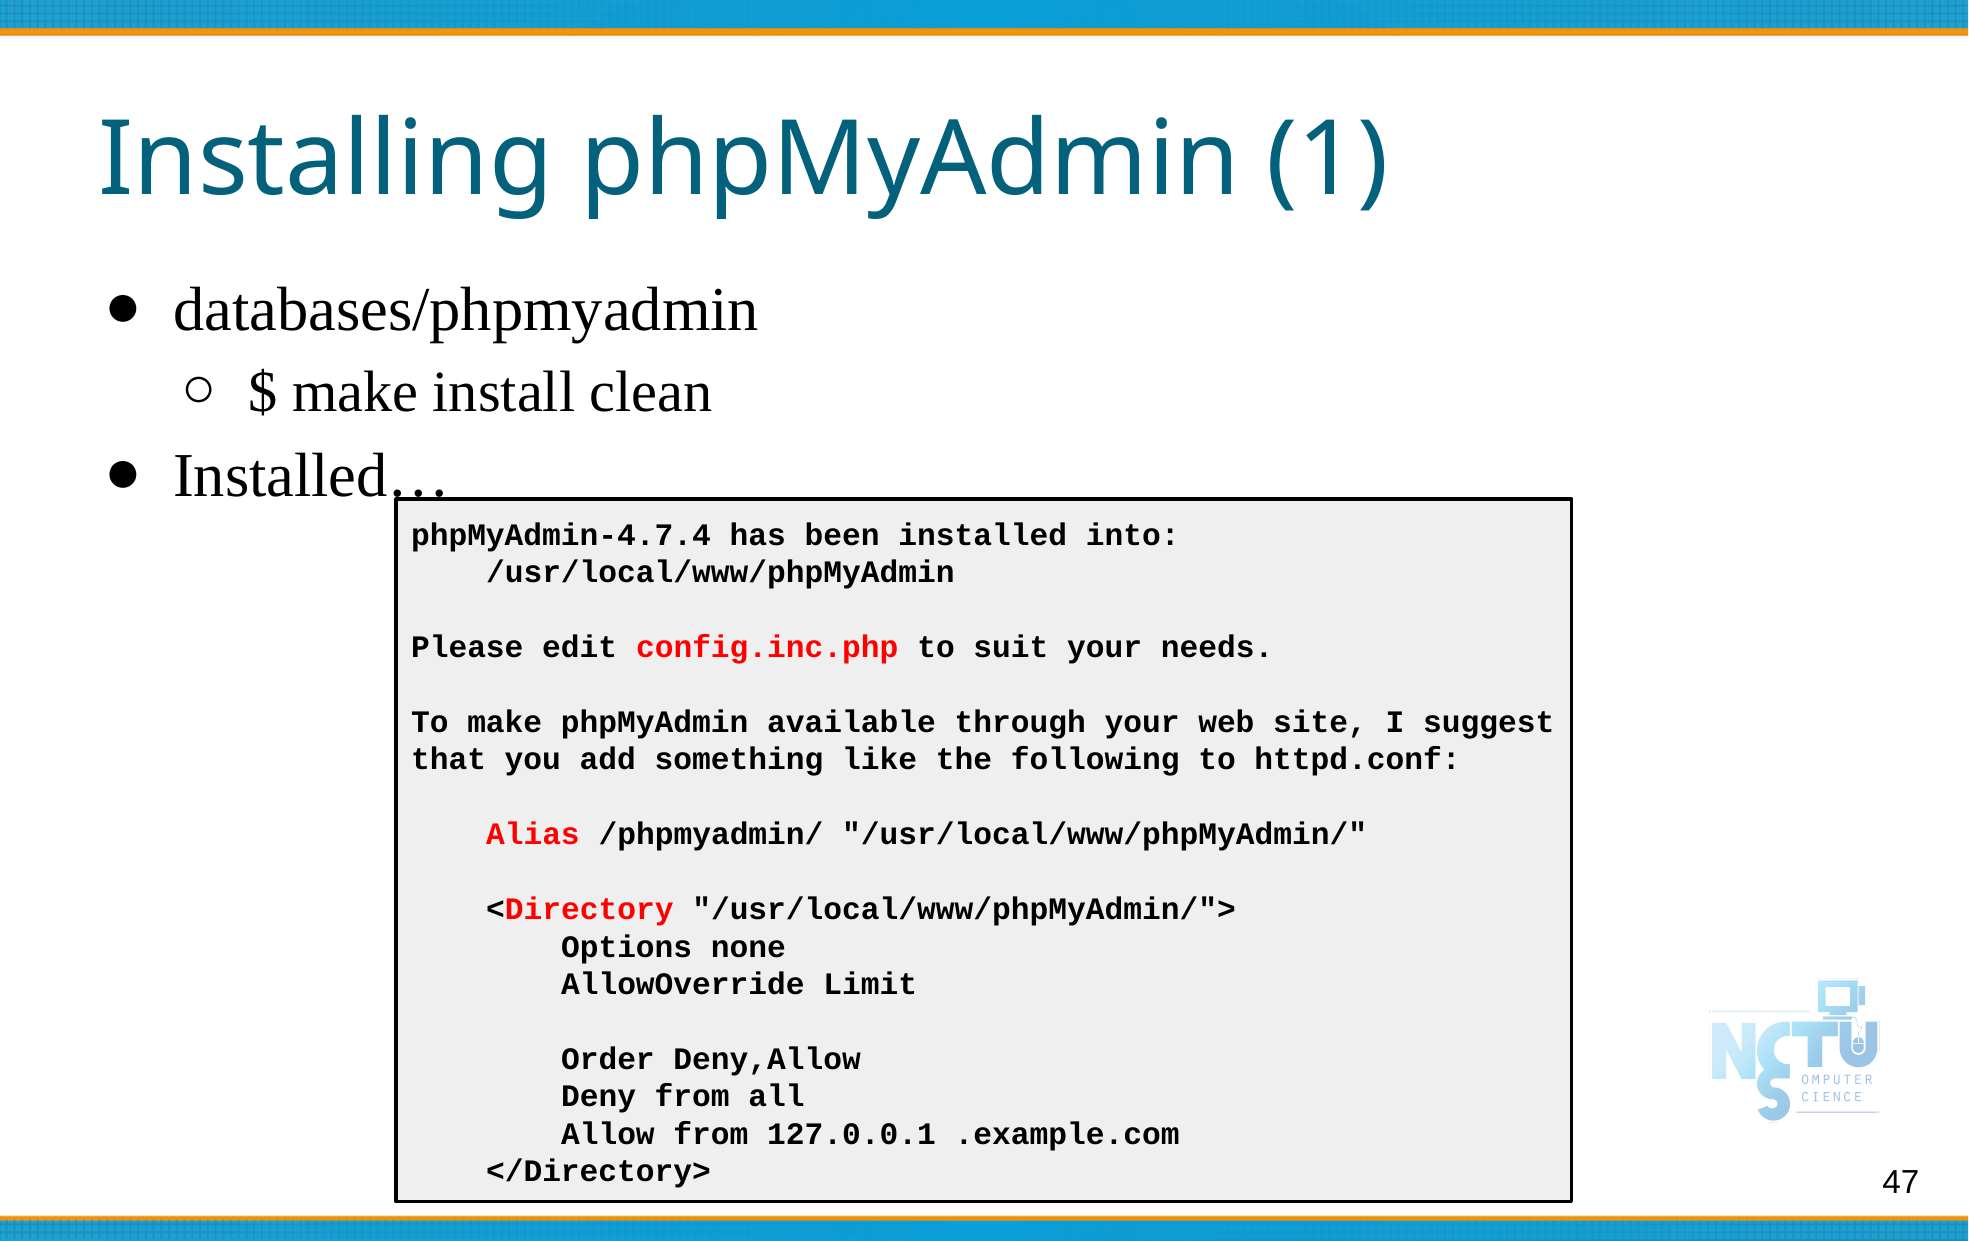

# Installing phpMyAdmin (1)
databases/phpmyadmin
$ make install clean
Installed…
phpMyAdmin-4.7.4 has been installed into:
 /usr/local/www/phpMyAdmin
Please edit config.inc.php to suit your needs.
To make phpMyAdmin available through your web site, I suggest
that you add something like the following to httpd.conf:
 Alias /phpmyadmin/ "/usr/local/www/phpMyAdmin/"
 <Directory "/usr/local/www/phpMyAdmin/">
 Options none
 AllowOverride Limit
 Order Deny,Allow
 Deny from all
 Allow from 127.0.0.1 .example.com
 </Directory>